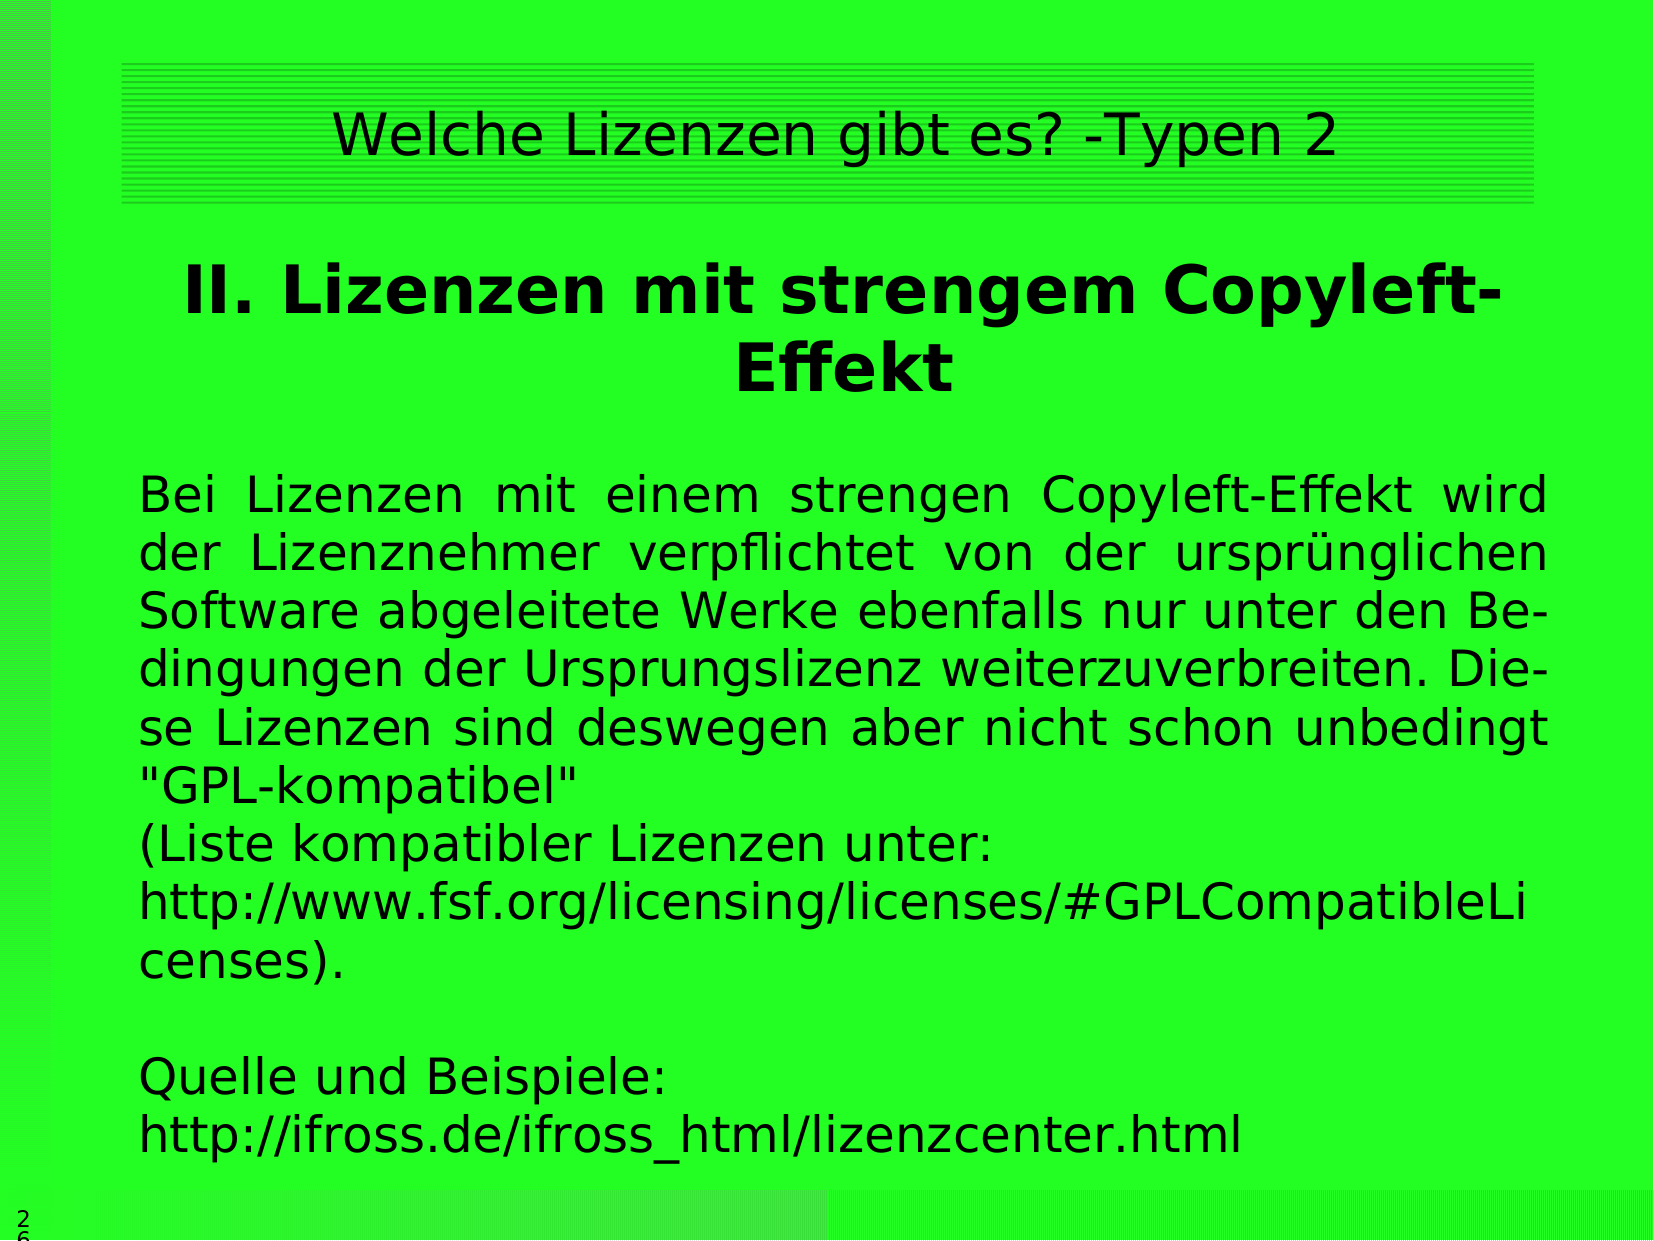

# Welche Lizenzen gibt es? -Typen 2
II. Lizenzen mit strengem Copyleft-Effekt
Bei Lizenzen mit einem strengen Copyleft-Effekt wird der Lizenznehmer verpflichtet von der ursprünglichen Software abgeleitete Werke ebenfalls nur unter den Be-dingungen der Ursprungslizenz weiterzuverbreiten. Die-se Lizenzen sind deswegen aber nicht schon unbedingt "GPL-kompatibel"
(Liste kompatibler Lizenzen unter: http://www.fsf.org/licensing/licenses/#GPLCompatibleLicenses).
Quelle und Beispiele: http://ifross.de/ifross_html/lizenzcenter.html